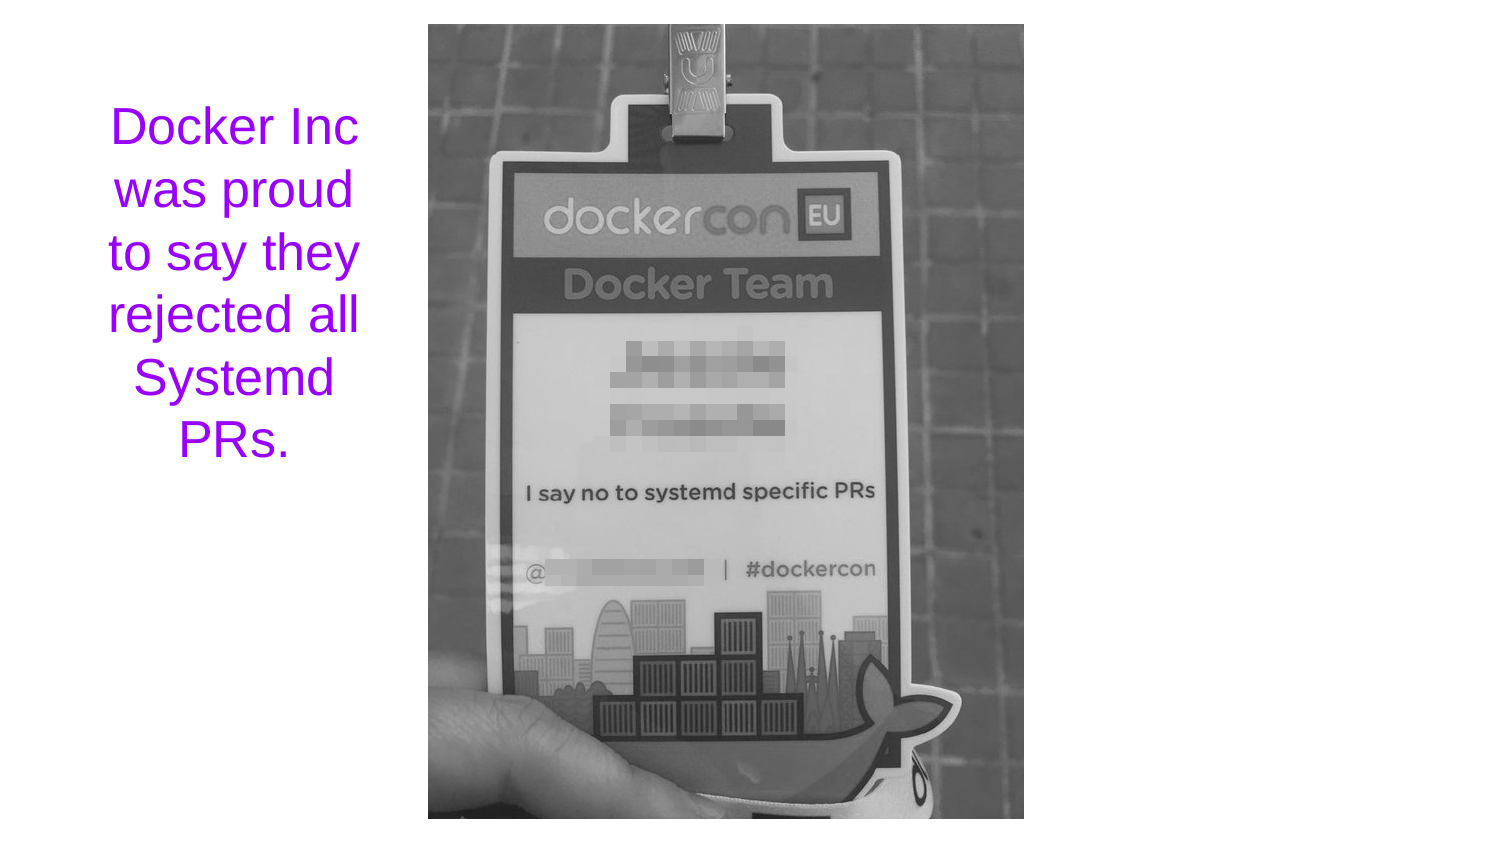

Docker Inc was proud to say they rejected all Systemd PRs.